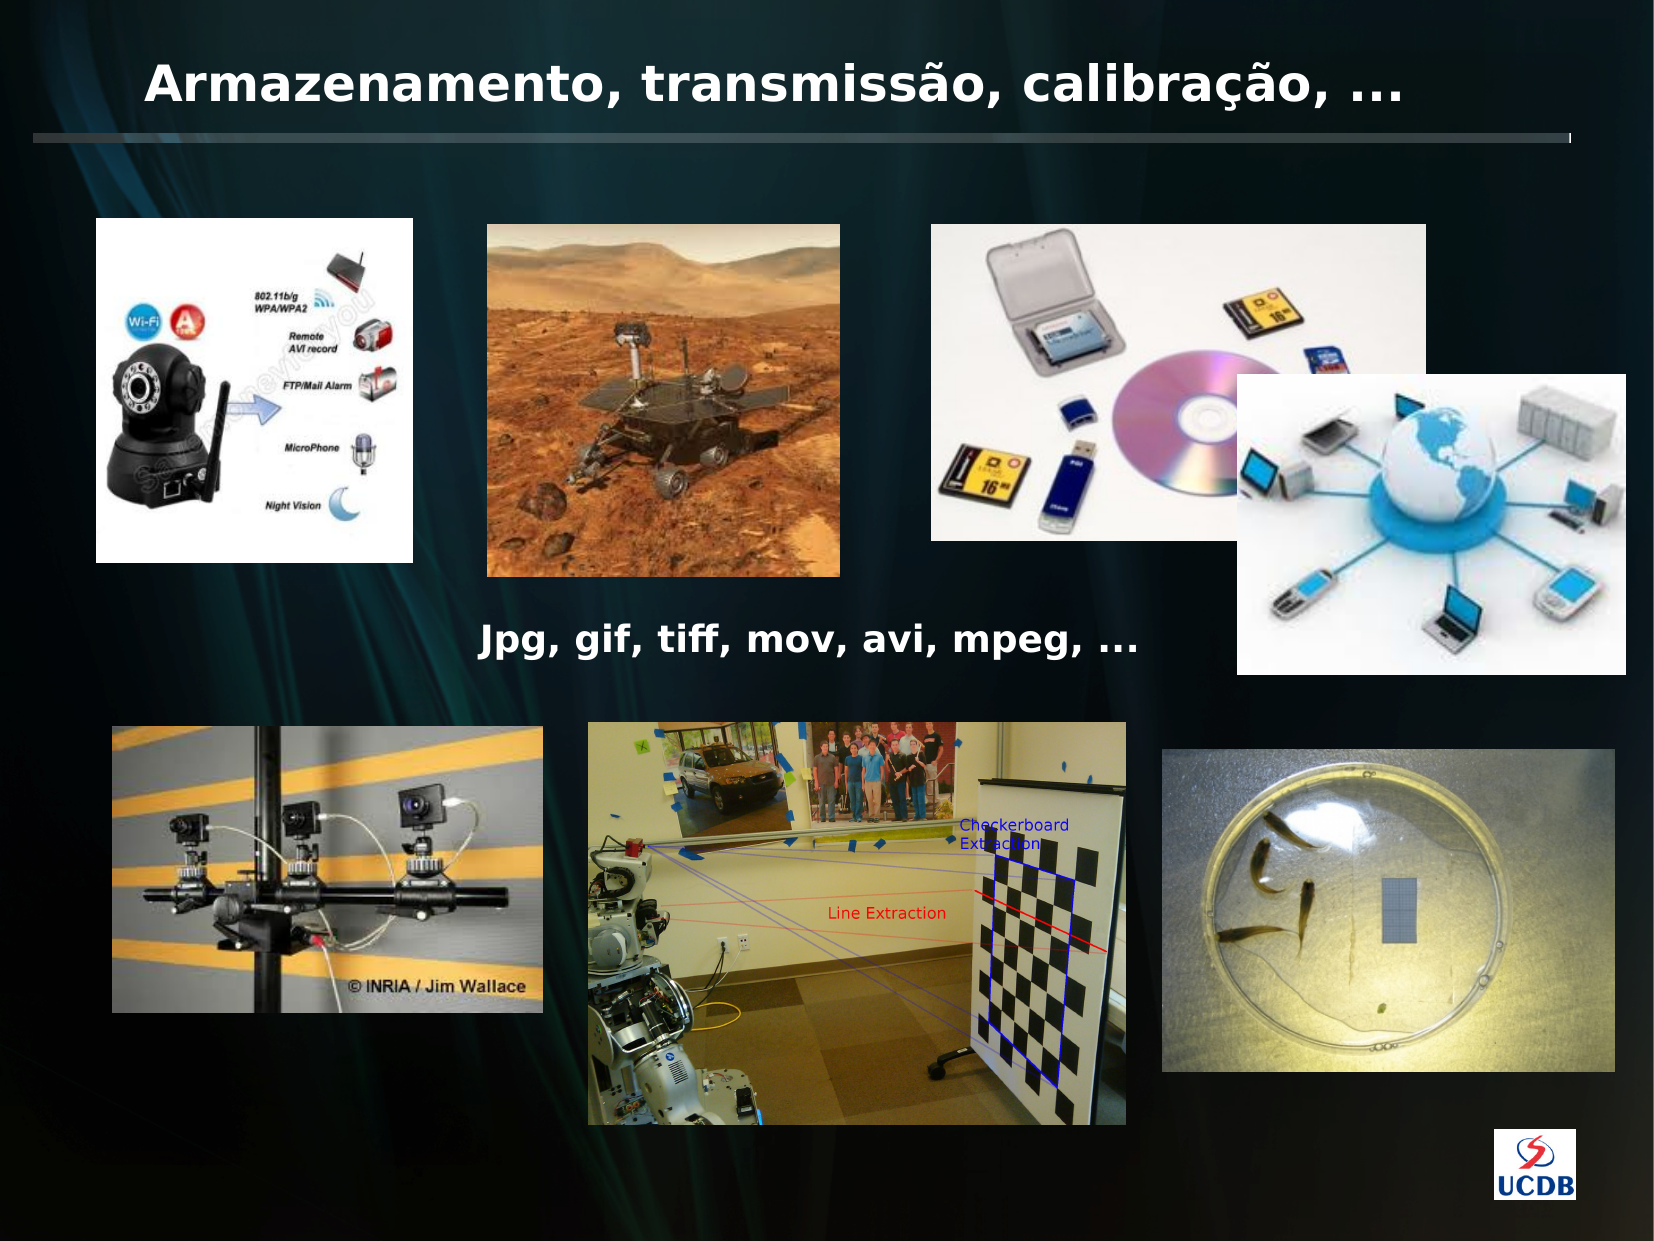

Armazenamento, transmissão, calibração, ...
Jpg, gif, tiff, mov, avi, mpeg, ...